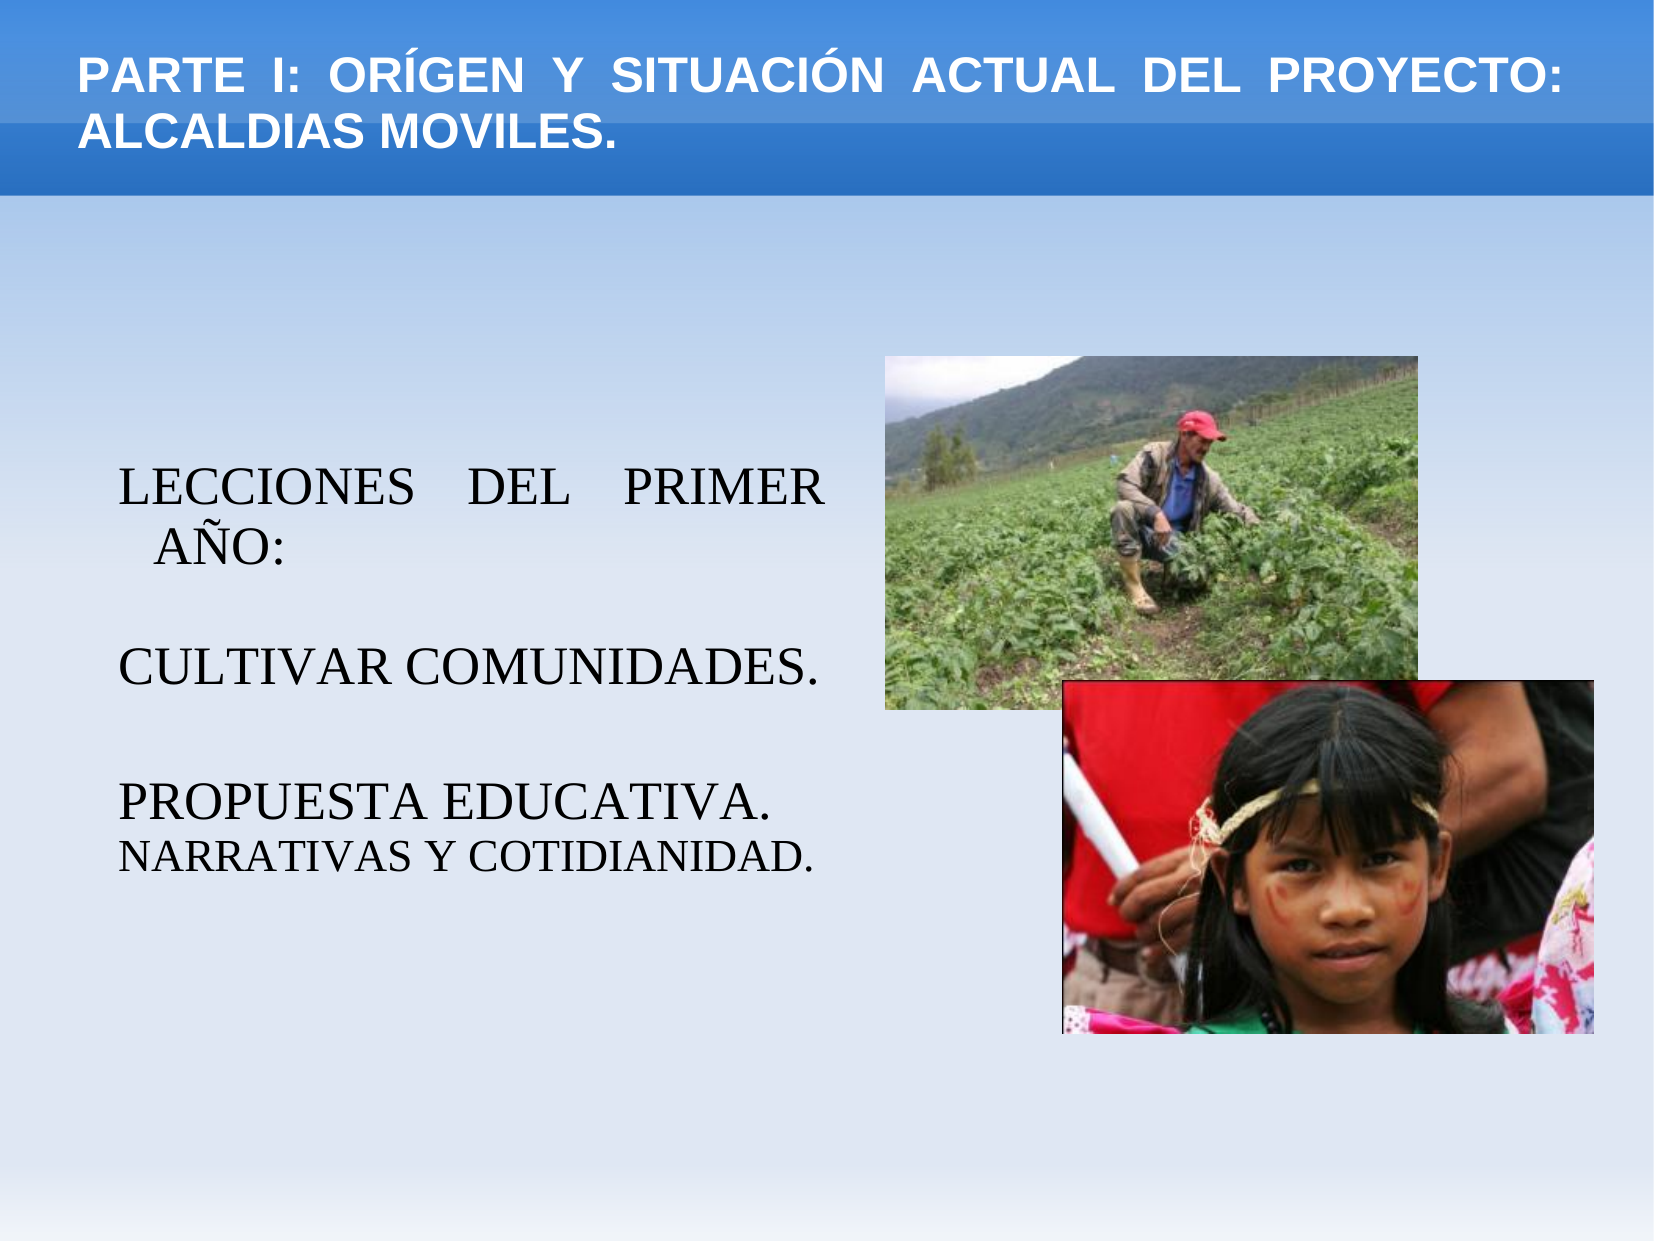

# PARTE I: ORÍGEN Y SITUACIÓN ACTUAL DEL PROYECTO: ALCALDIAS MOVILES.
LECCIONES DEL PRIMER AÑO:
CULTIVAR COMUNIDADES.
PROPUESTA EDUCATIVA.
NARRATIVAS Y COTIDIANIDAD.